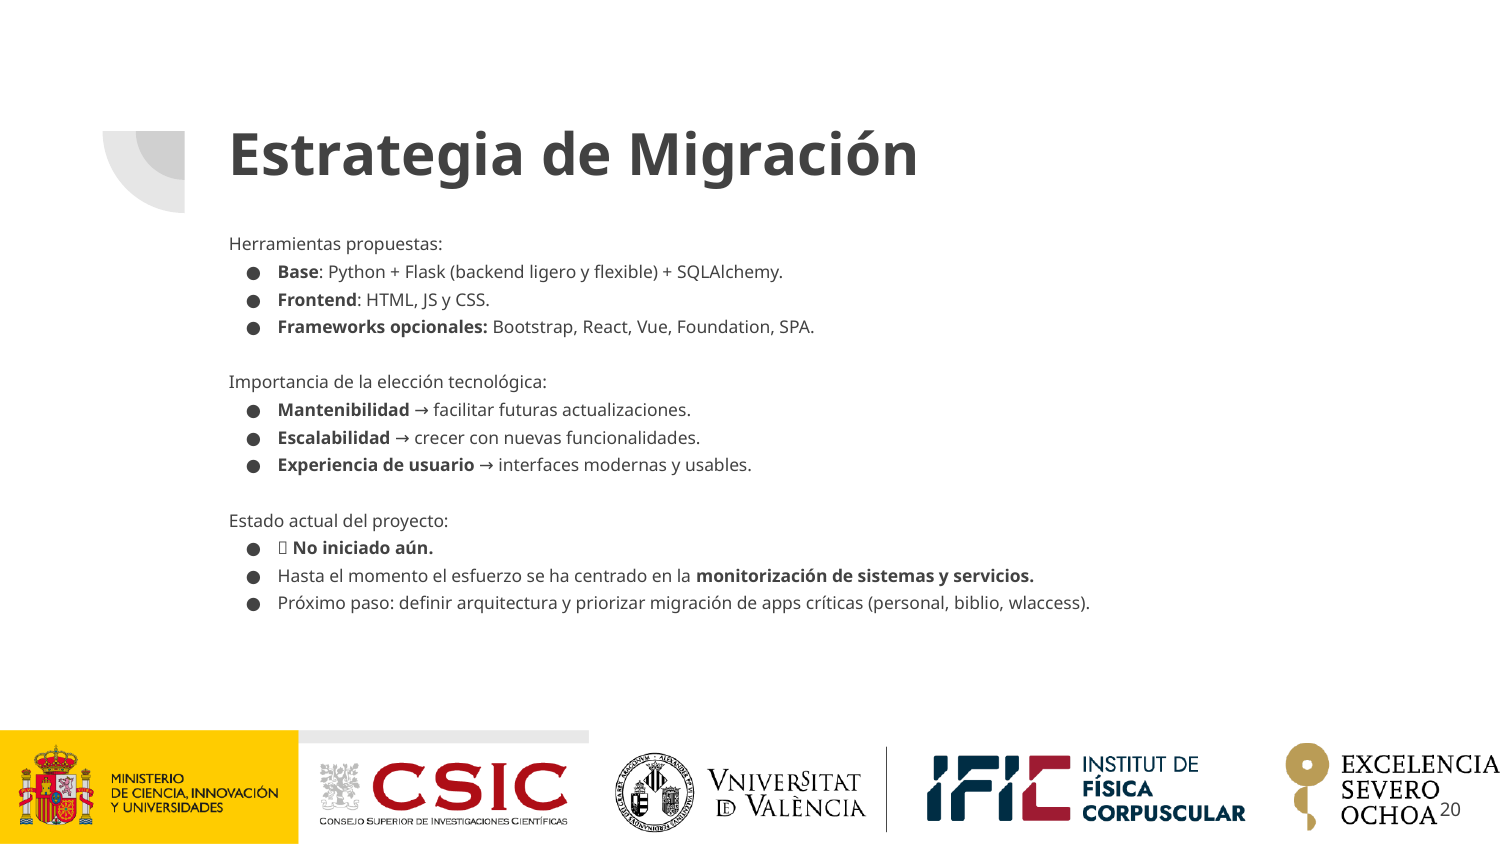

# Estrategia de Migración
Herramientas propuestas:
Base: Python + Flask (backend ligero y flexible) + SQLAlchemy.
Frontend: HTML, JS y CSS.
Frameworks opcionales: Bootstrap, React, Vue, Foundation, SPA.
Importancia de la elección tecnológica:
Mantenibilidad → facilitar futuras actualizaciones.
Escalabilidad → crecer con nuevas funcionalidades.
Experiencia de usuario → interfaces modernas y usables.
Estado actual del proyecto:
🚧 No iniciado aún.
Hasta el momento el esfuerzo se ha centrado en la monitorización de sistemas y servicios.
Próximo paso: definir arquitectura y priorizar migración de apps críticas (personal, biblio, wlaccess).